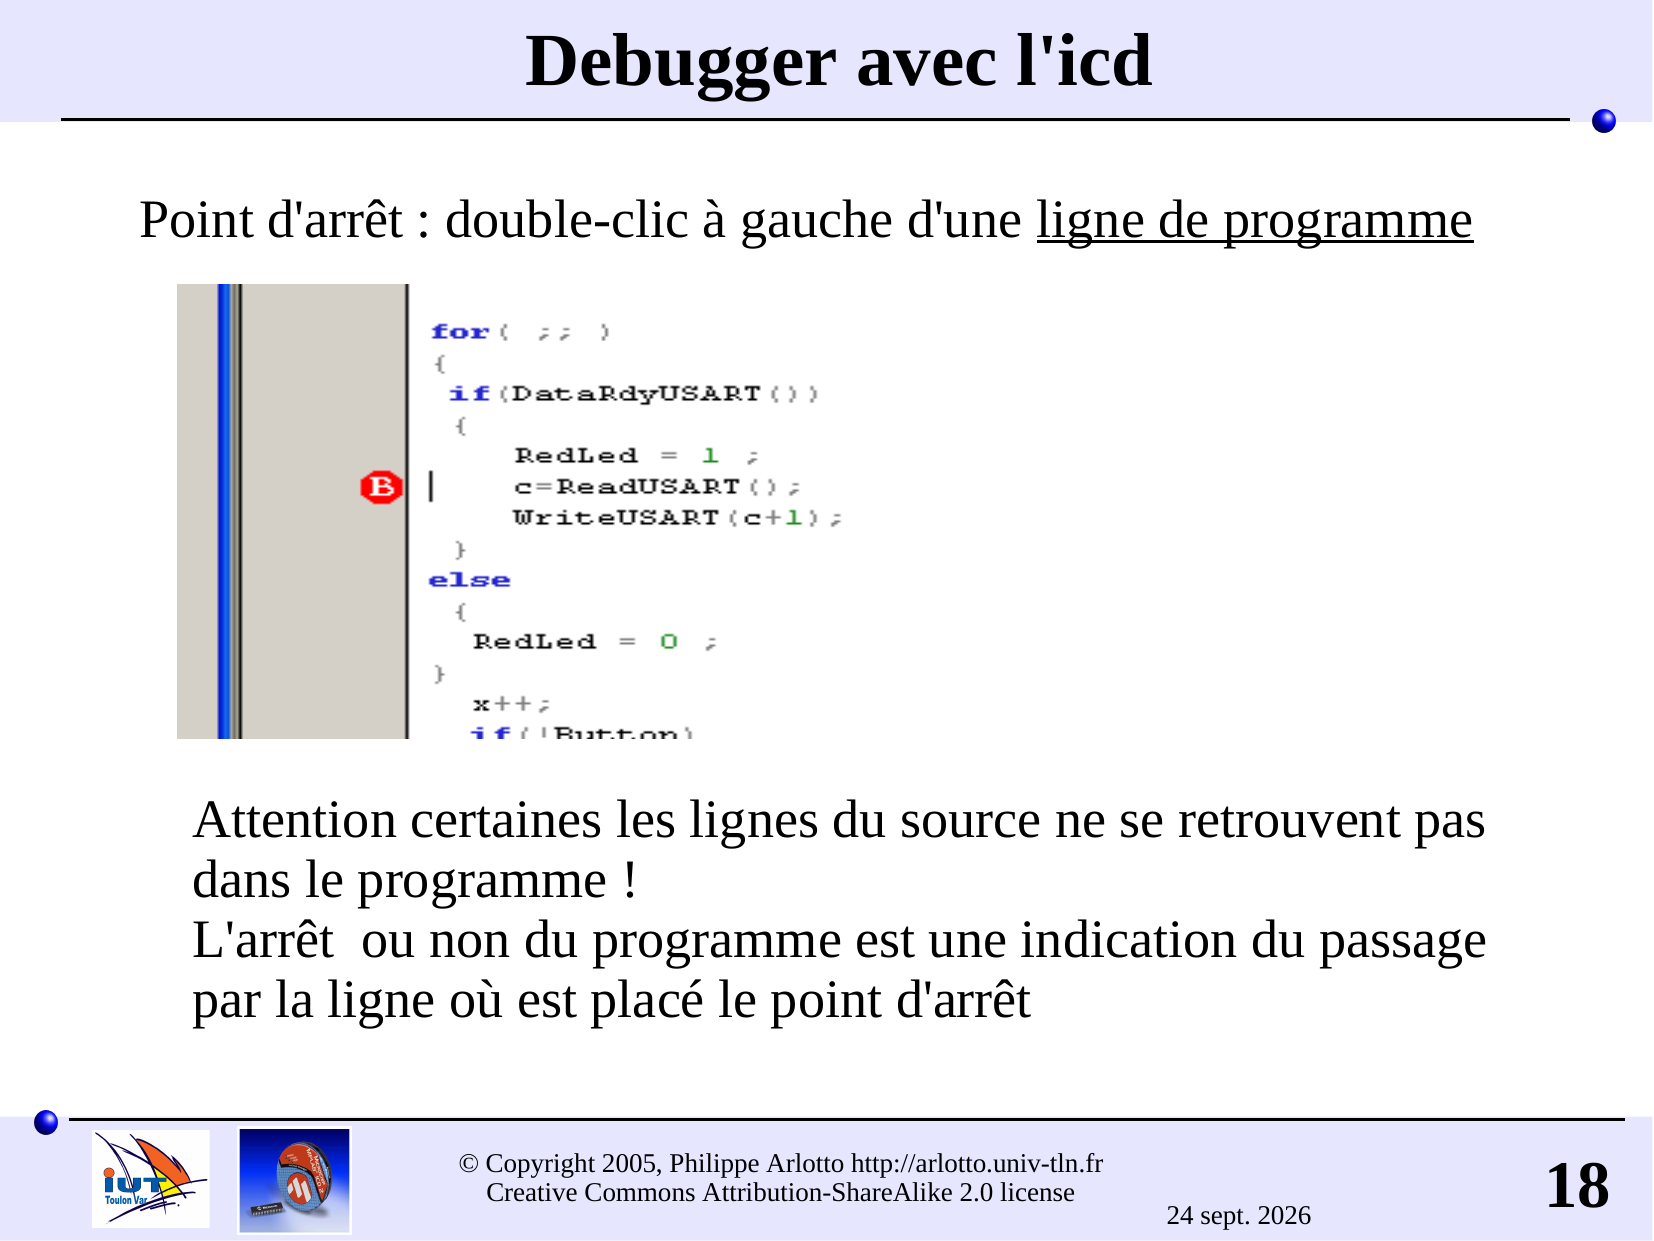

# Debugger avec l'icd
Point d'arrêt : double-clic à gauche d'une ligne de programme
Attention certaines les lignes du source ne se retrouvent pas dans le programme !
L'arrêt ou non du programme est une indication du passage par la ligne où est placé le point d'arrêt